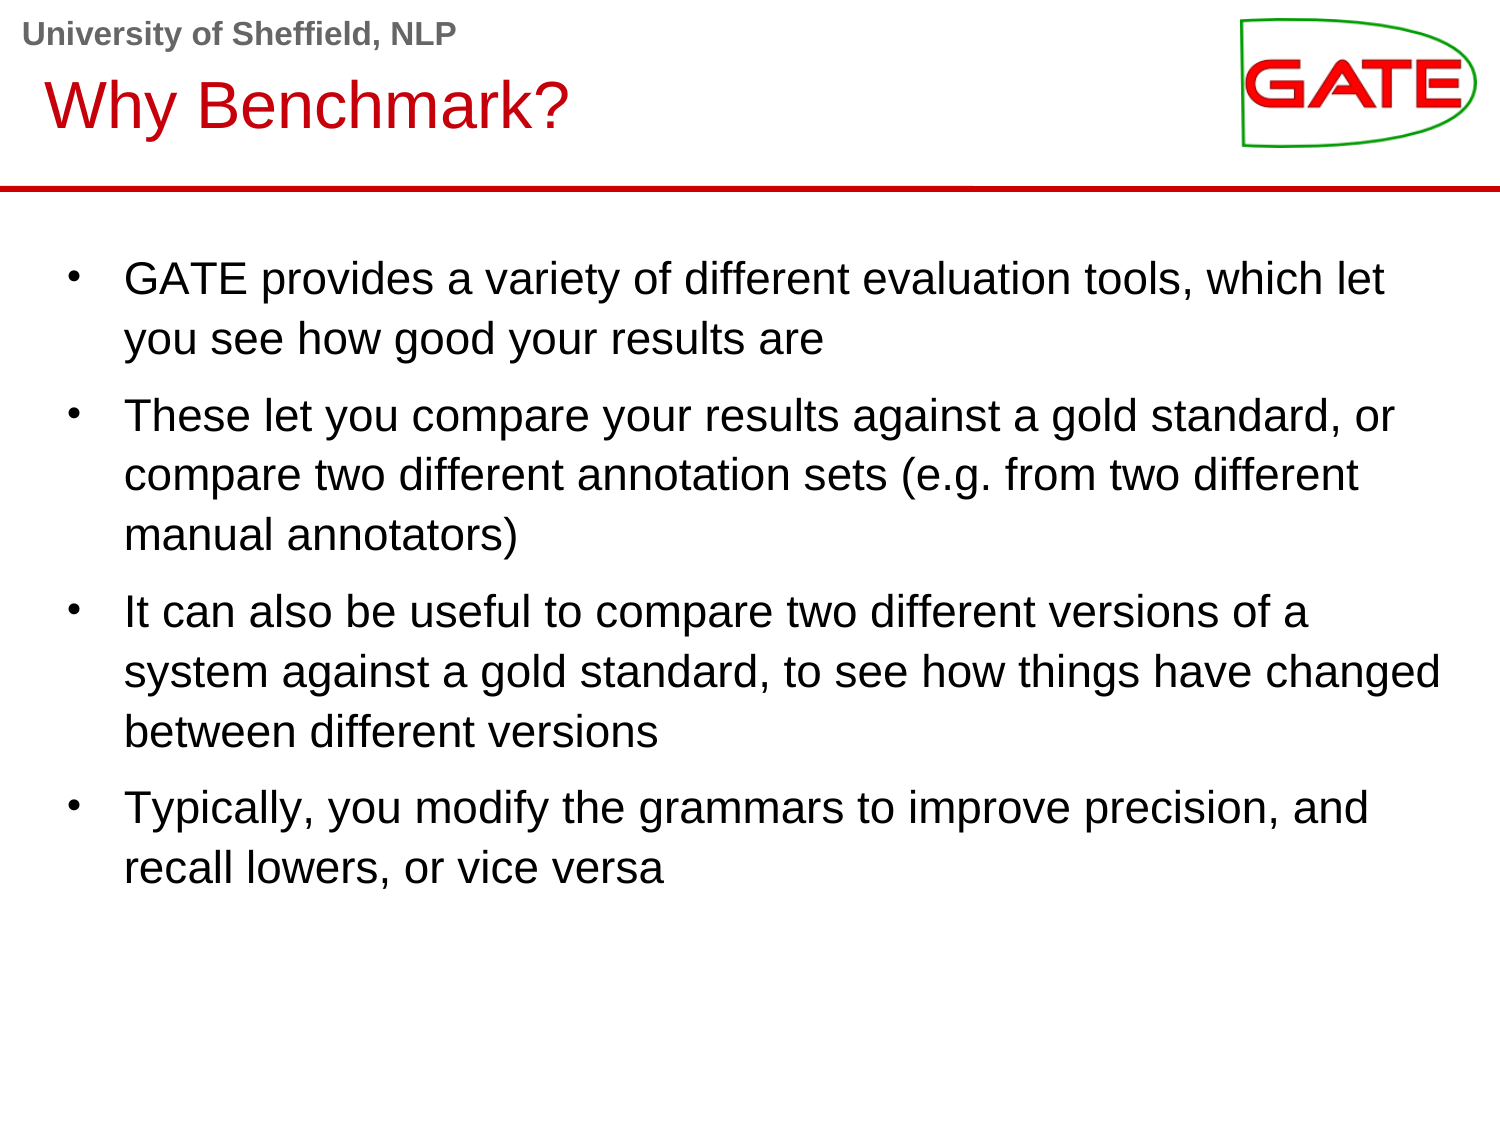

# Why Benchmark?
GATE provides a variety of different evaluation tools, which let you see how good your results are
These let you compare your results against a gold standard, or compare two different annotation sets (e.g. from two different manual annotators)
It can also be useful to compare two different versions of a system against a gold standard, to see how things have changed between different versions
Typically, you modify the grammars to improve precision, and recall lowers, or vice versa